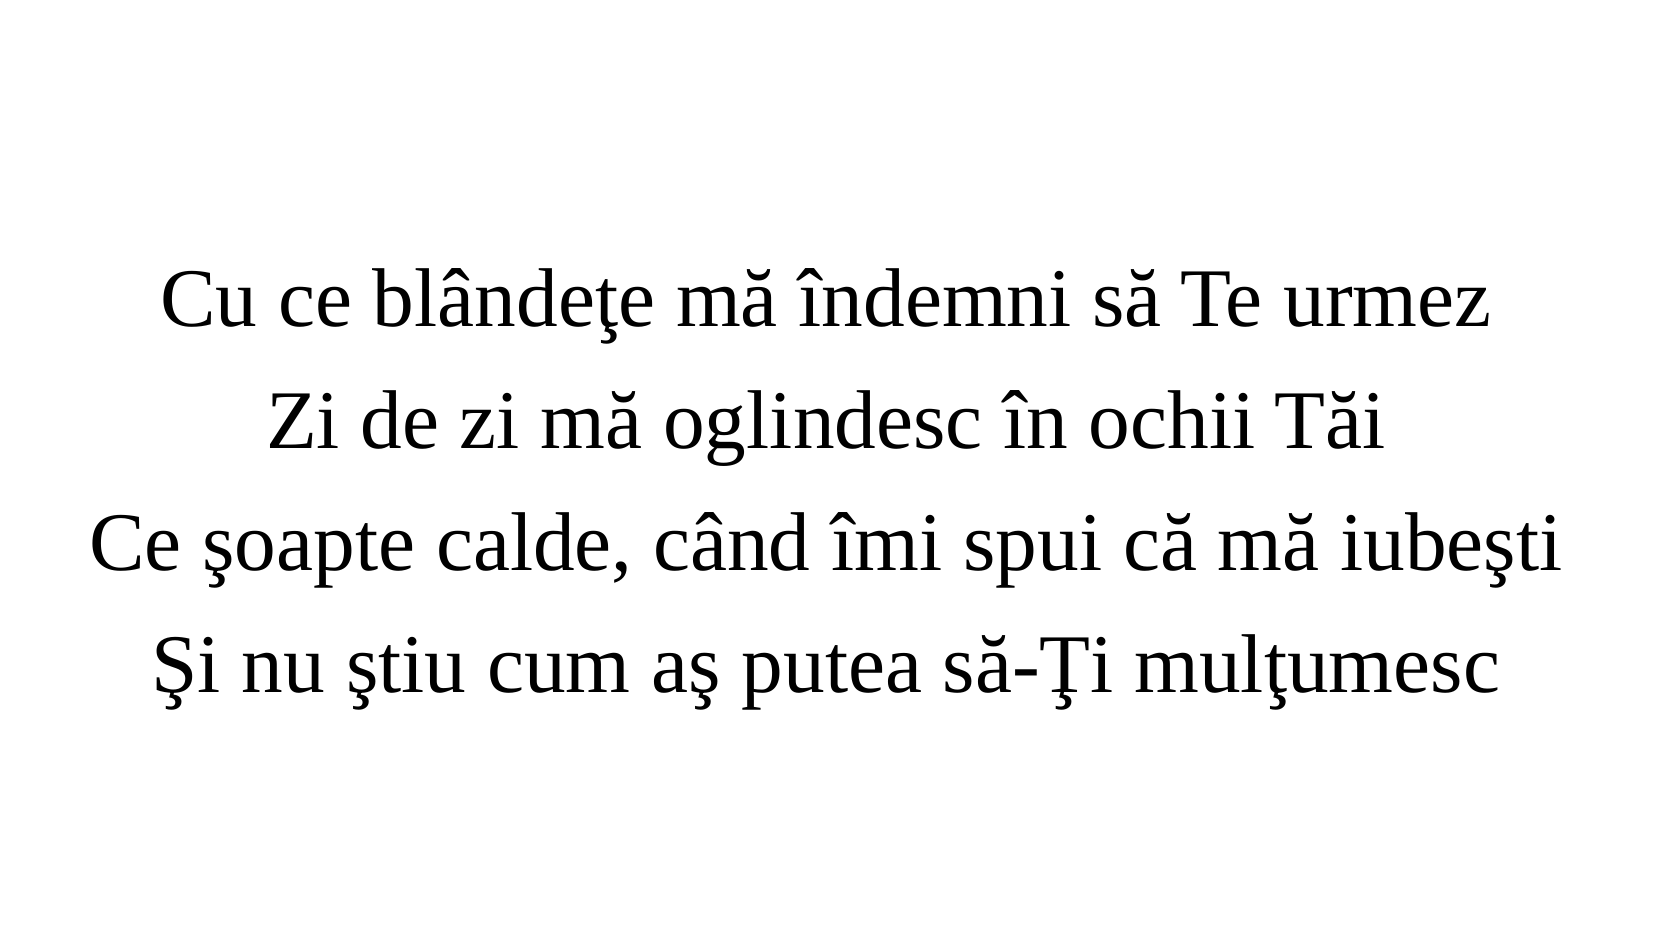

# Cu ce blândeţe mă îndemni să Te urmez
Zi de zi mă oglindesc în ochii Tăi
Ce şoapte calde, când îmi spui că mă iubeşti
Şi nu ştiu cum aş putea să-Ţi mulţumesc